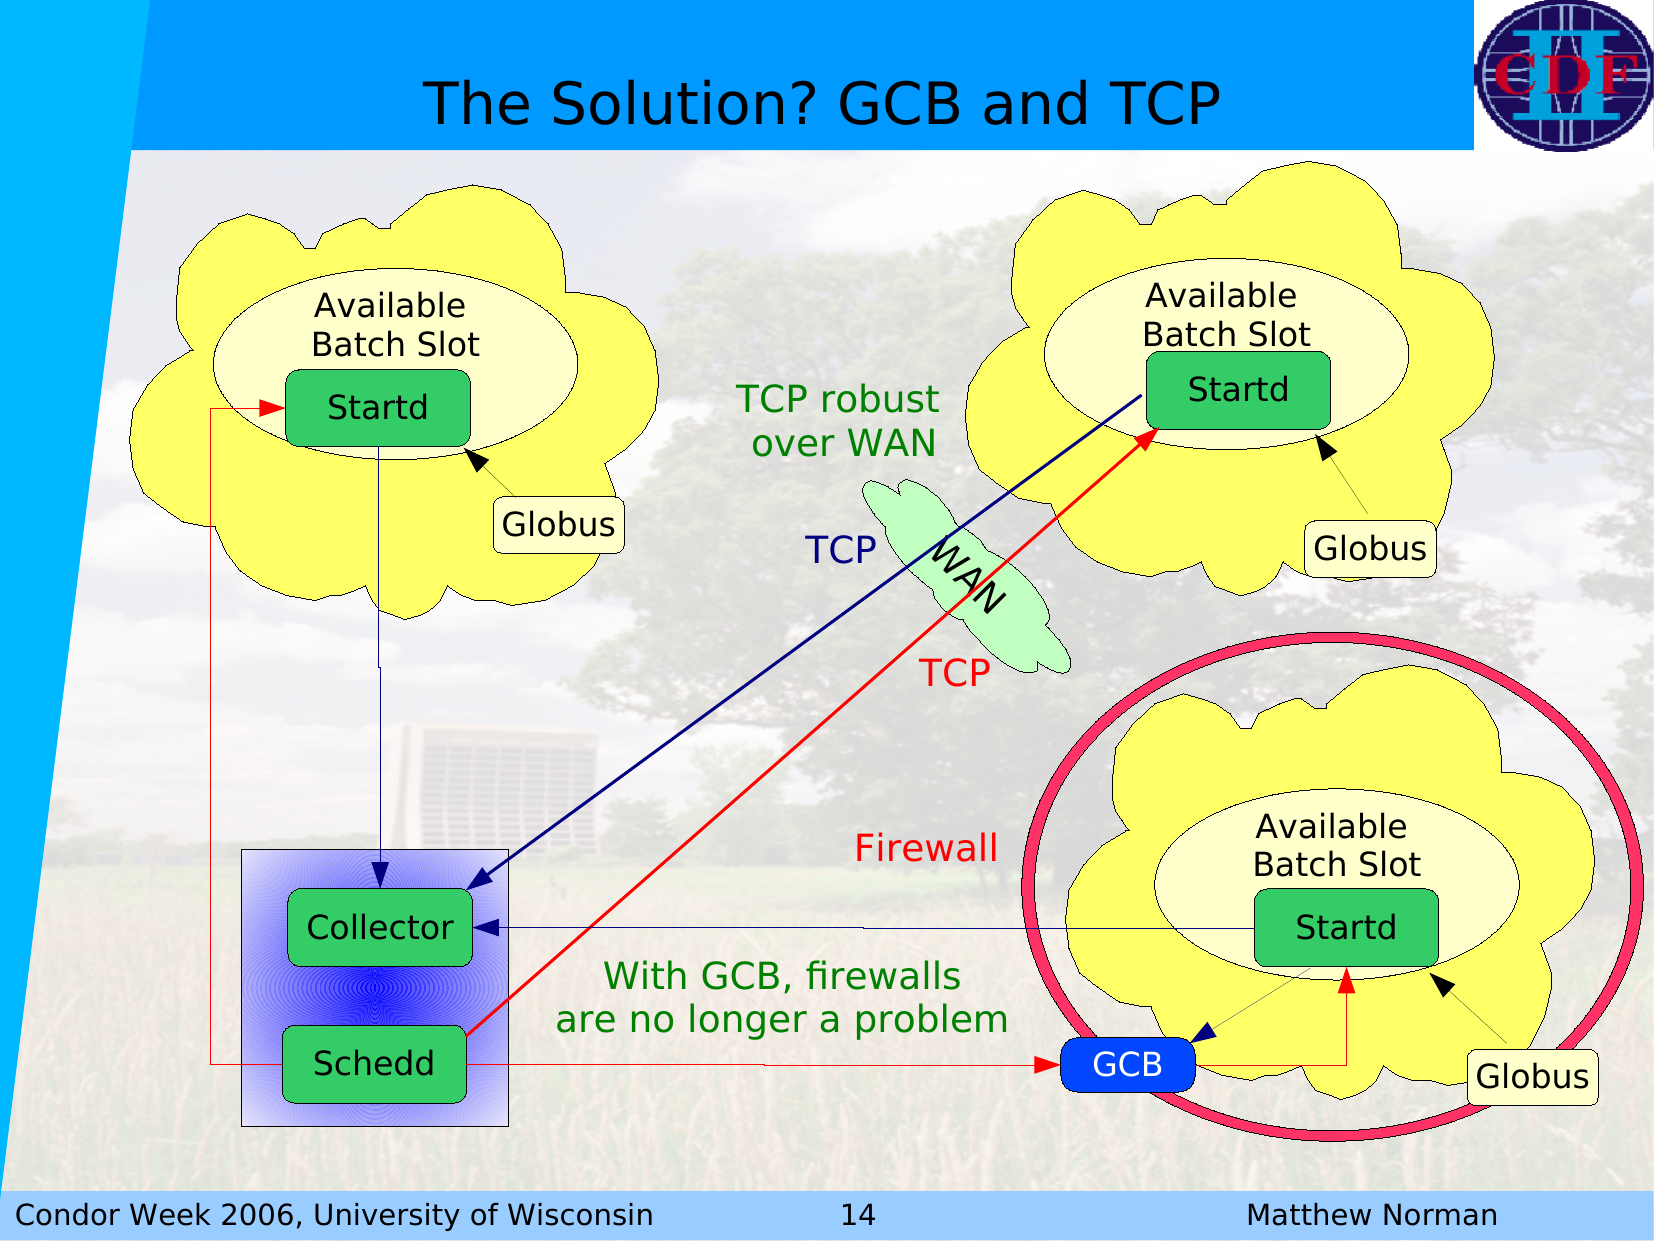

The Solution? GCB and TCP
Available
Batch Slot
Available
Batch Slot
Startd
Startd
TCP robust
over WAN
Globus
Globus
TCP
WAN
TCP
Available
Batch Slot
Firewall
Collector
Startd
With GCB, firewalls
are no longer a problem
Schedd
GCB
Globus